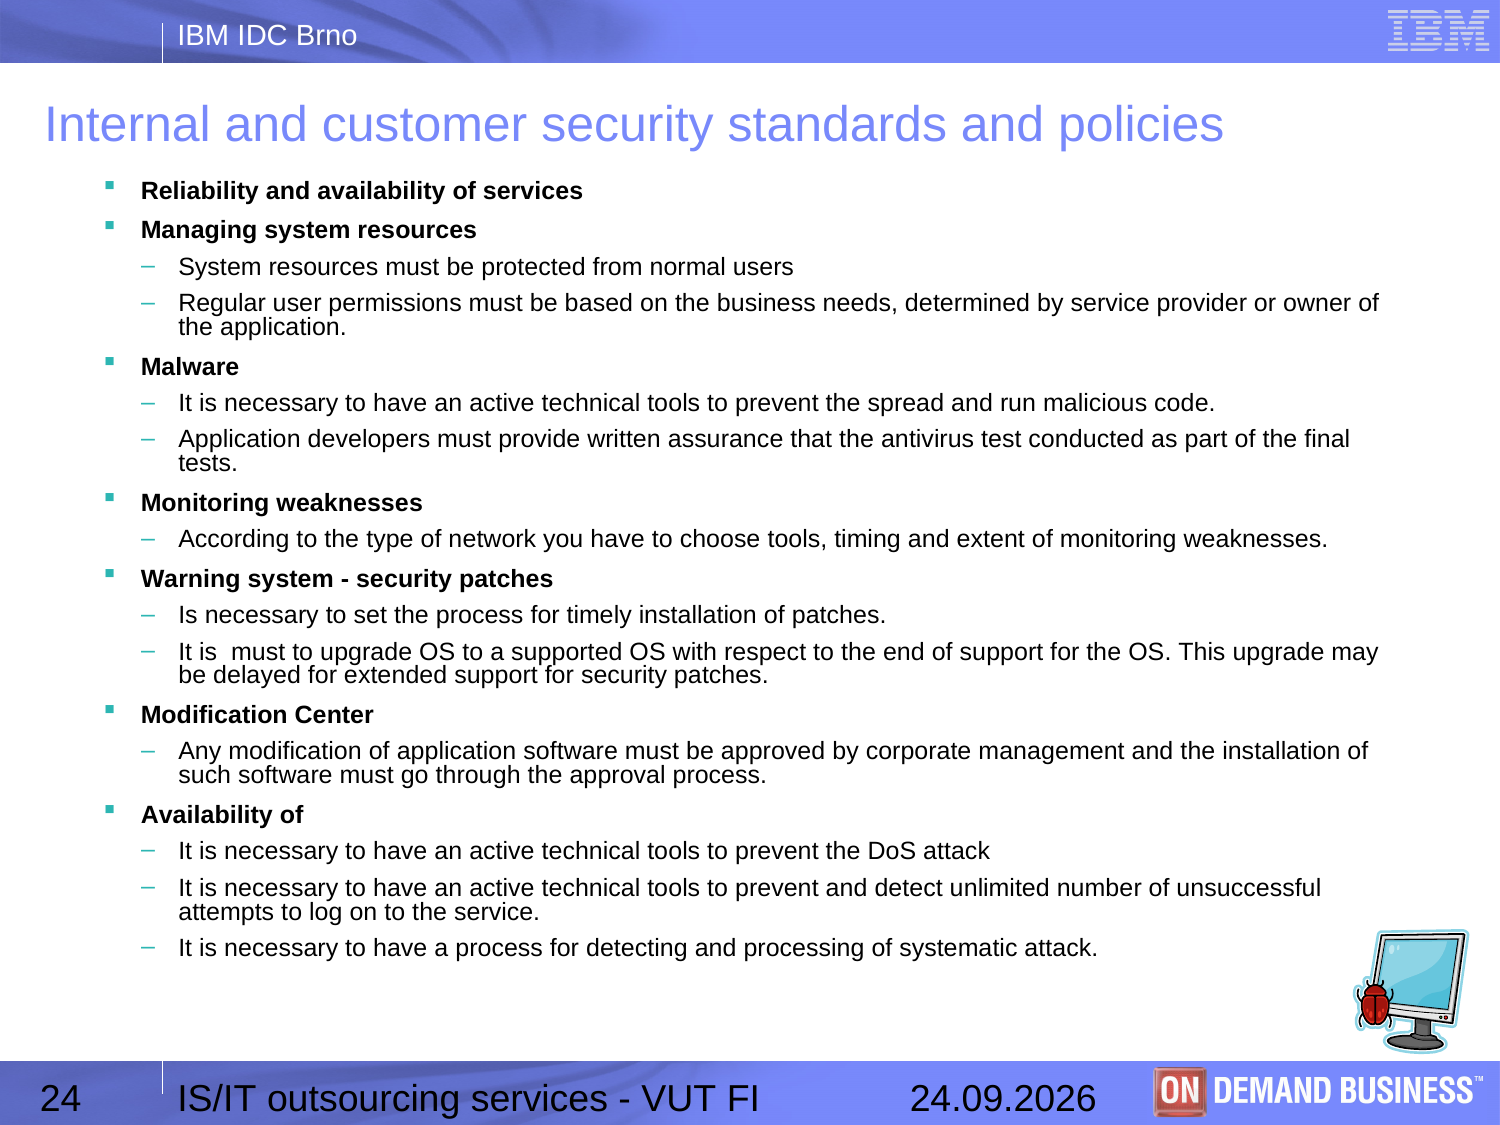

# Internal and customer security standards and policies
Reliability and availability of services
Managing system resources
System resources must be protected from normal users
Regular user permissions must be based on the business needs, determined by service provider or owner of the application.
Malware
It is necessary to have an active technical tools to prevent the spread and run malicious code.
Application developers must provide written assurance that the antivirus test conducted as part of the final tests.
Monitoring weaknesses
According to the type of network you have to choose tools, timing and extent of monitoring weaknesses.
Warning system - security patches
Is necessary to set the process for timely installation of patches.
It is must to upgrade OS to a supported OS with respect to the end of support for the OS. This upgrade may be delayed for extended support for security patches.
Modification Center
Any modification of application software must be approved by corporate management and the installation of such software must go through the approval process.
Availability of
It is necessary to have an active technical tools to prevent the DoS attack
It is necessary to have an active technical tools to prevent and detect unlimited number of unsuccessful attempts to log on to the service.
It is necessary to have a process for detecting and processing of systematic attack.
24
IS/IT outsourcing services - VUT FI